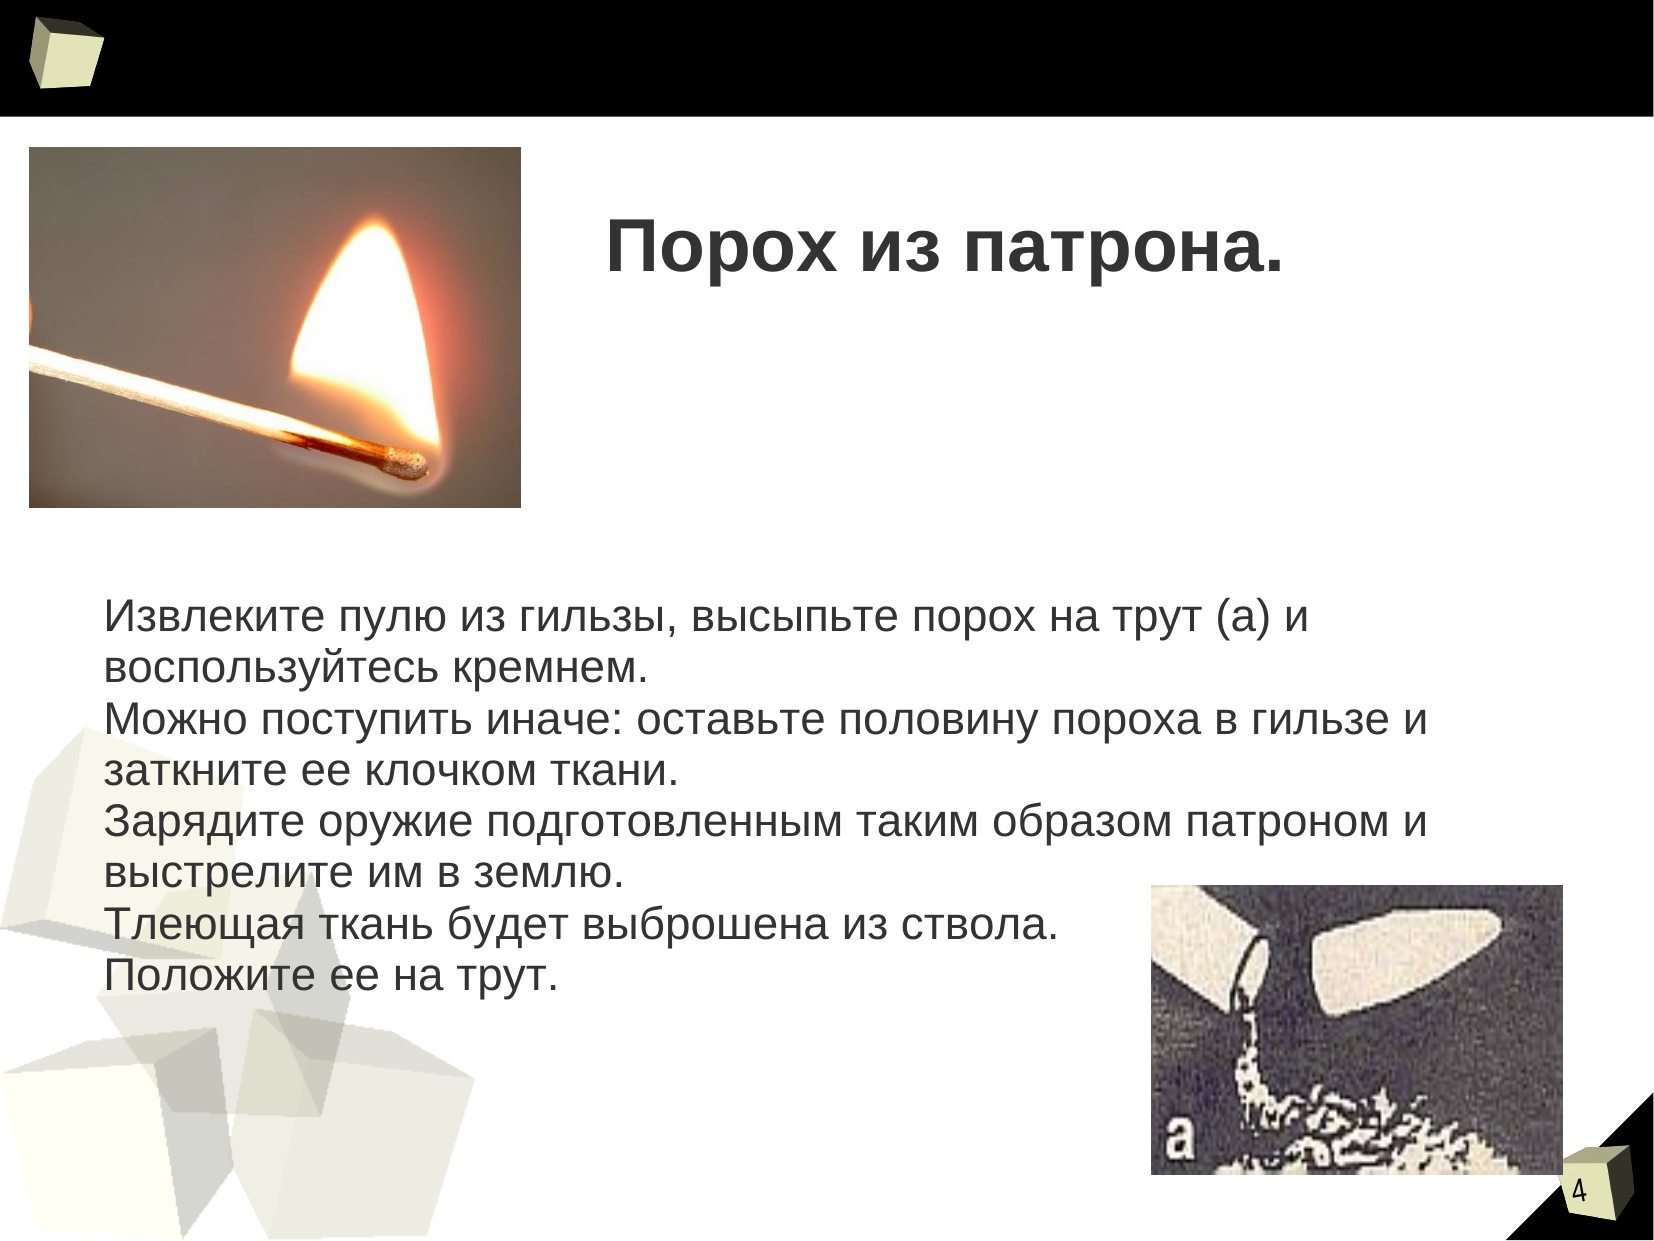

Порох из патрона.
Извлеките пулю из гильзы, высыпьте порох на трут (а) и воспользуйтесь кремнем.
Можно поступить иначе: оставьте половину пороха в гильзе и заткните ее клочком ткани.
Зарядите оружие подготовленным таким образом патроном и выстрелите им в землю.
Тлеющая ткань будет выброшена из ствола.
Положите ее на трут.